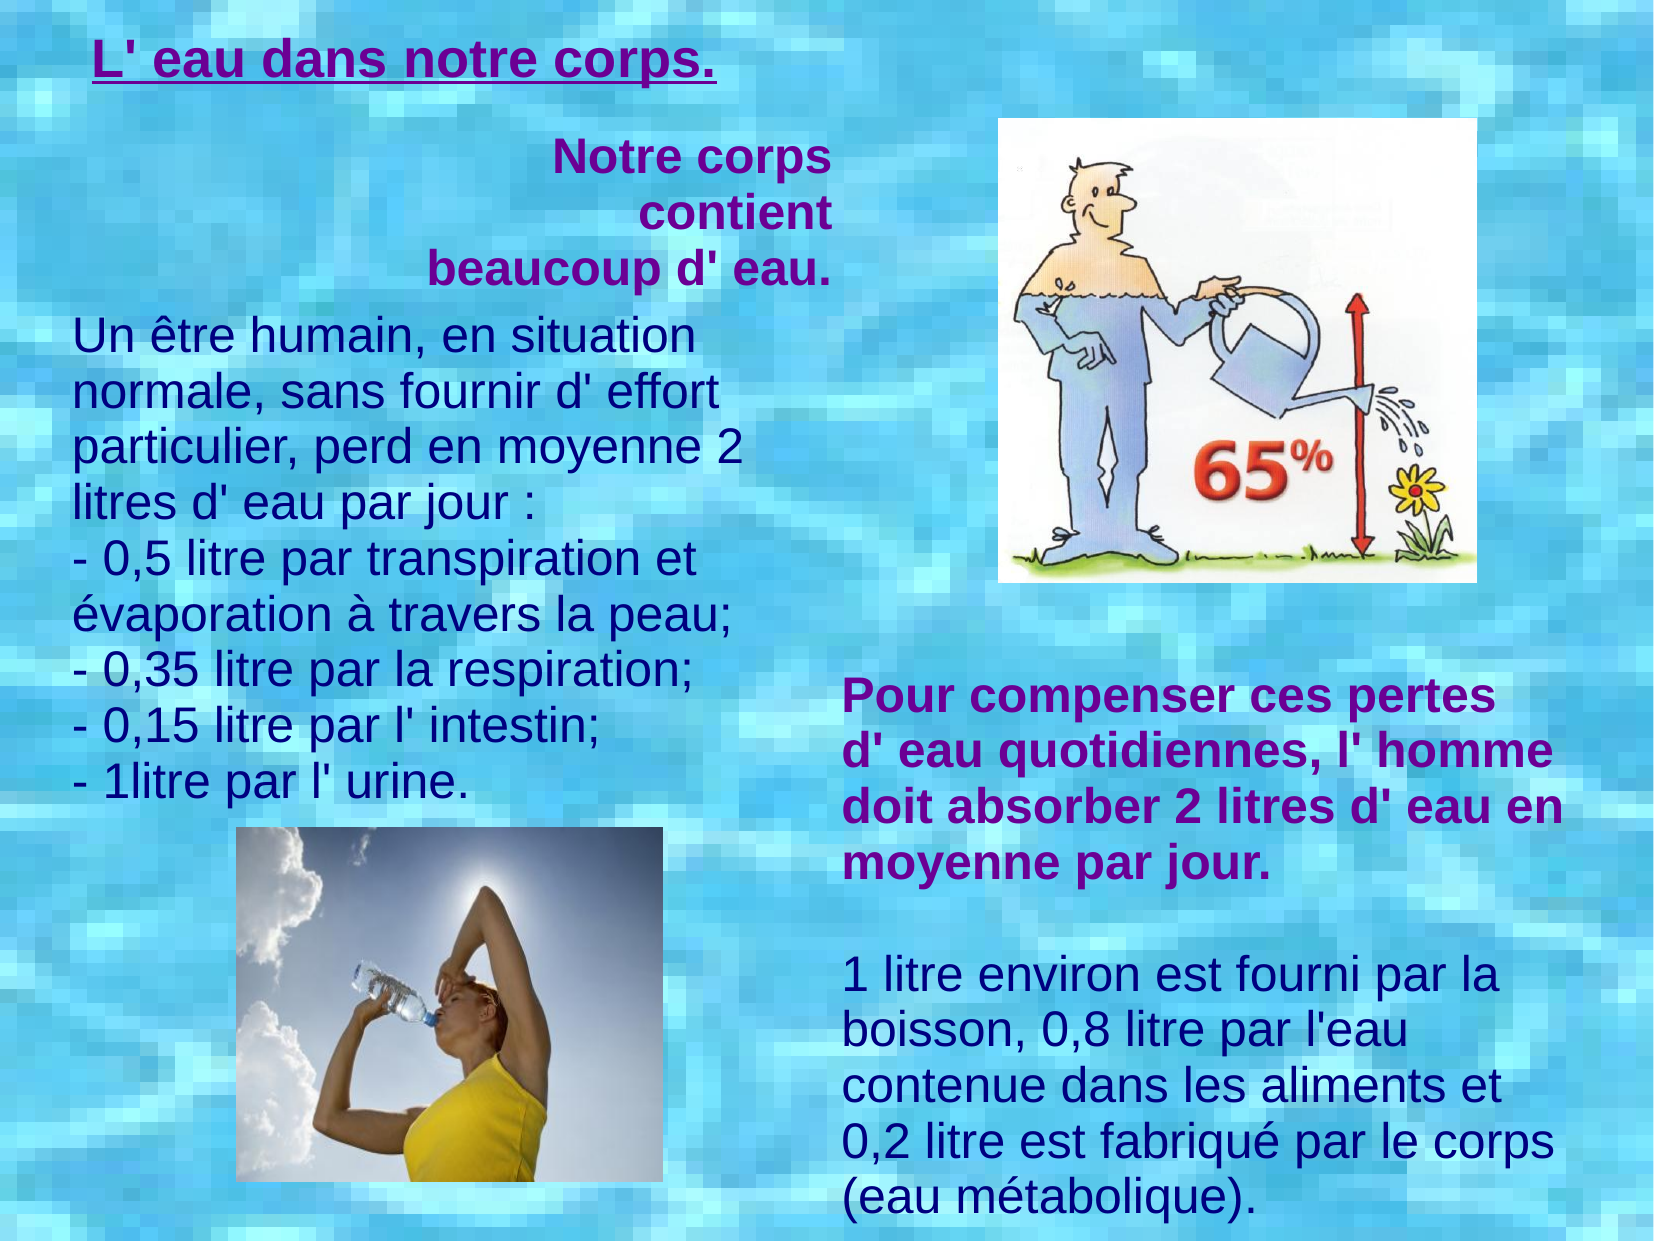

L' eau dans notre corps.
Notre corps contient beaucoup d' eau.
Un être humain, en situation normale, sans fournir d' effort particulier, perd en moyenne 2 litres d' eau par jour :
- 0,5 litre par transpiration et 		 évaporation à travers la peau;
- 0,35 litre par la respiration;
- 0,15 litre par l' intestin;
- 1litre par l' urine.
Pour compenser ces pertes d' eau quotidiennes, l' homme doit absorber 2 litres d' eau en moyenne par jour.
1 litre environ est fourni par la boisson, 0,8 litre par l'eau contenue dans les aliments et
0,2 litre est fabriqué par le corps (eau métabolique).